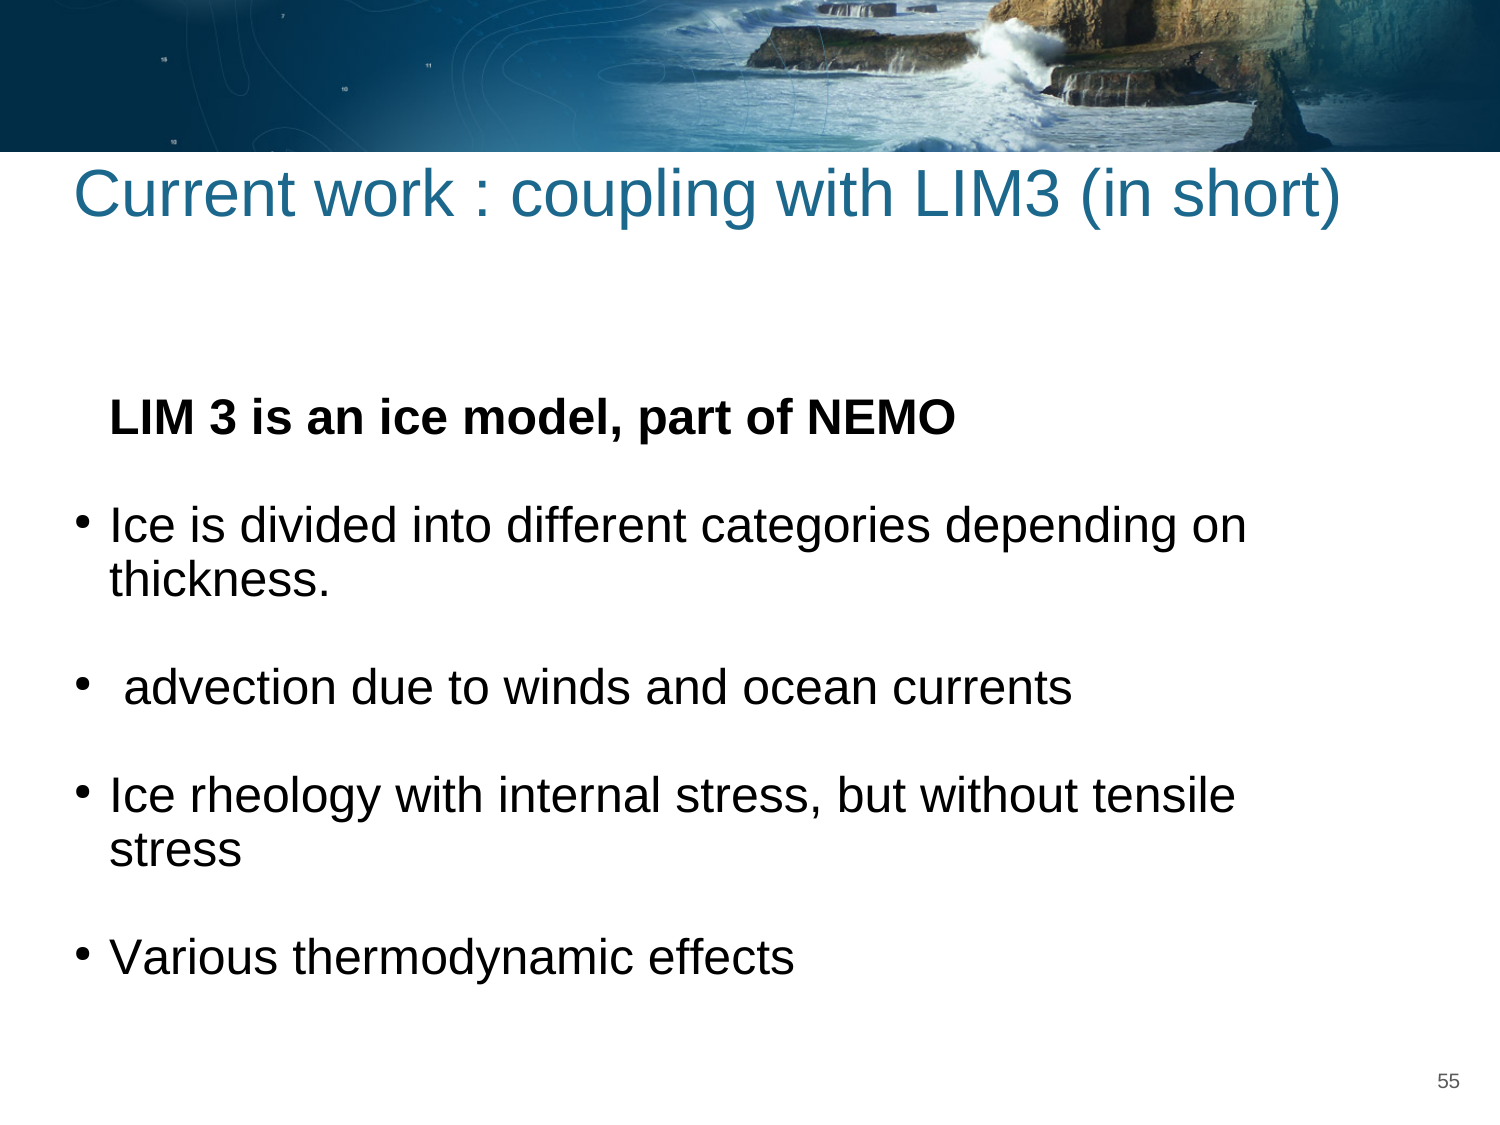

# Current work : coupling with LIM3 (in short)
LIM 3 is an ice model, part of NEMO
Ice is divided into different categories depending on thickness.
 advection due to winds and ocean currents
Ice rheology with internal stress, but without tensile stress
Various thermodynamic effects